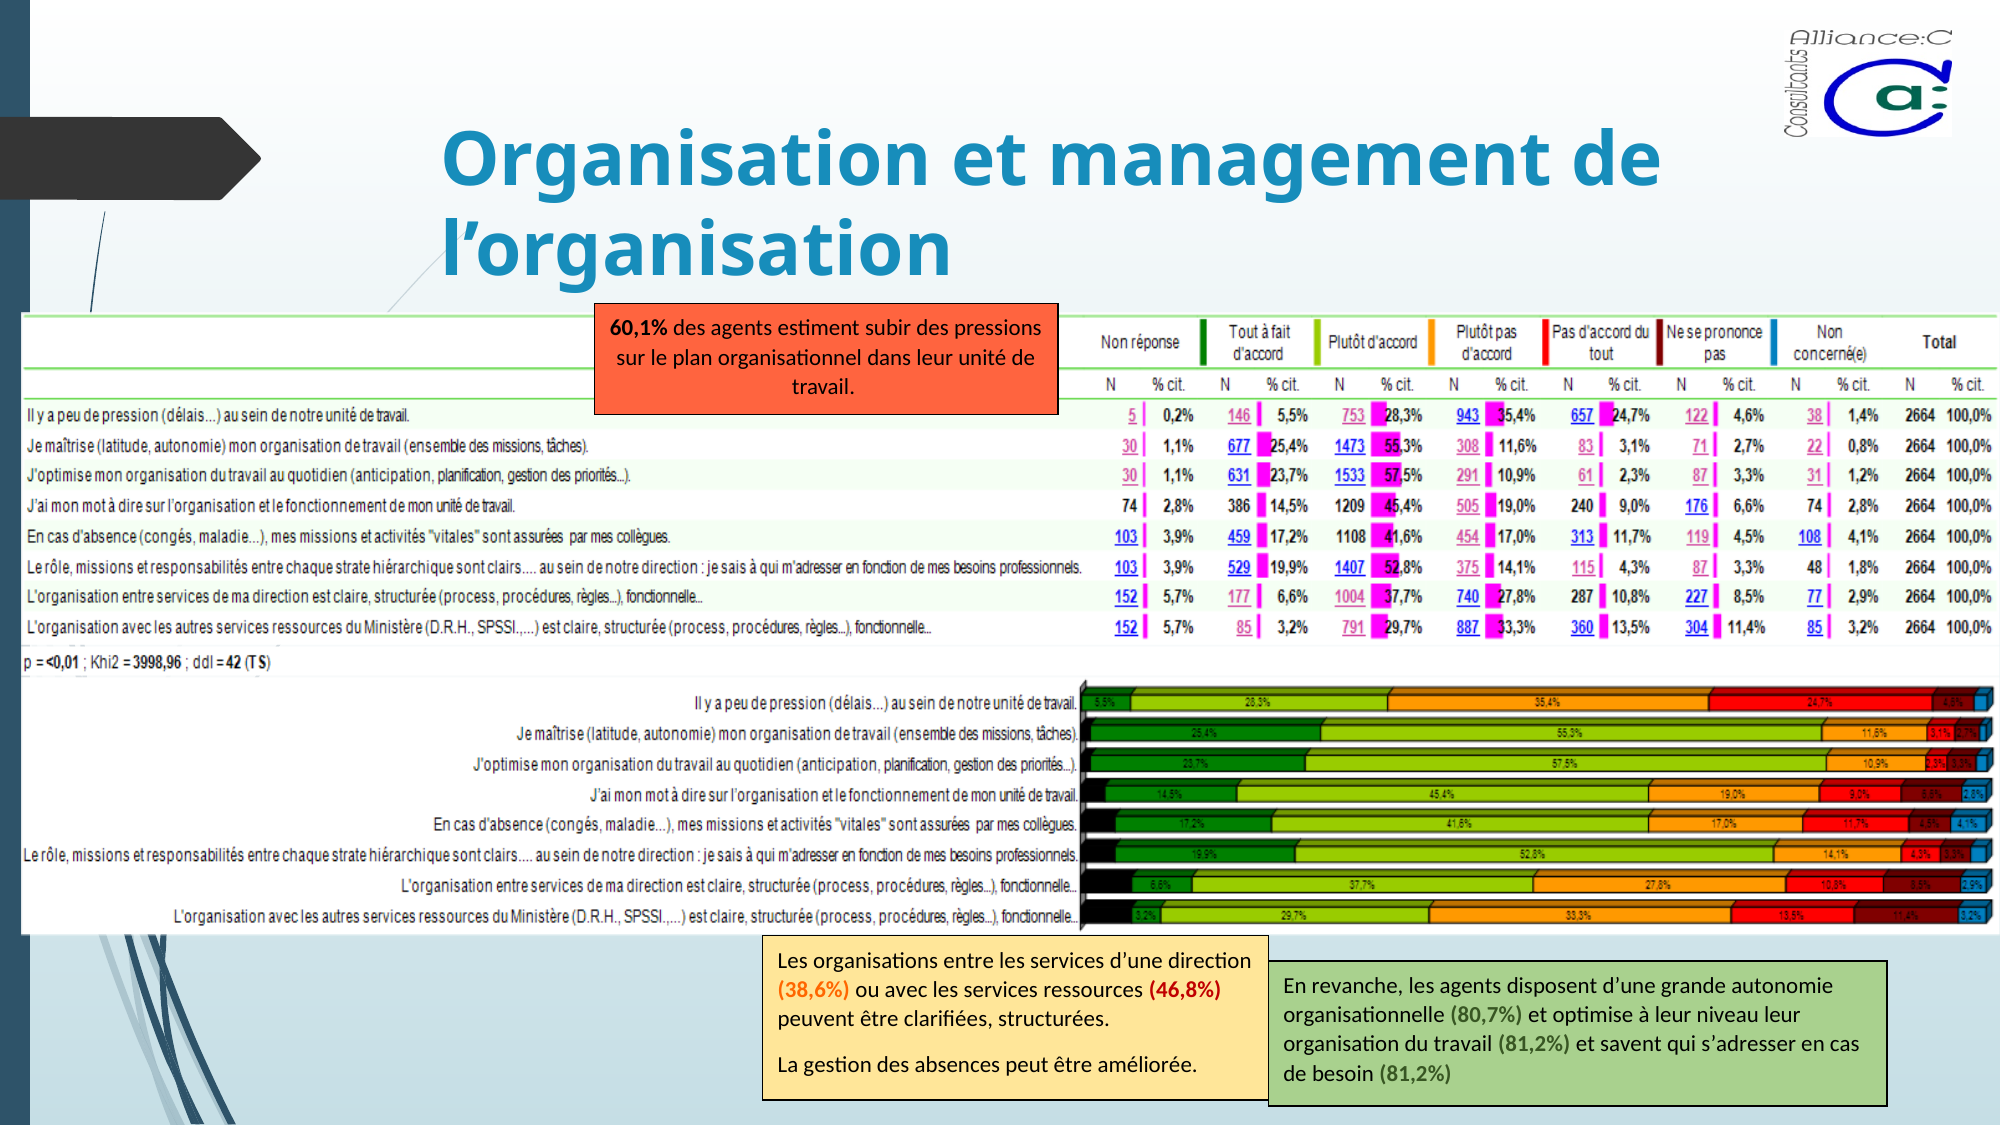

# Organisation et management de l’organisation
60,1% des agents estiment subir des pressions sur le plan organisationnel dans leur unité de travail.
Les organisations entre les services d’une direction (38,6%) ou avec les services ressources (46,8%) peuvent être clarifiées, structurées.
La gestion des absences peut être améliorée.
En revanche, les agents disposent d’une grande autonomie organisationnelle (80,7%) et optimise à leur niveau leur organisation du travail (81,2%) et savent qui s’adresser en cas de besoin (81,2%)